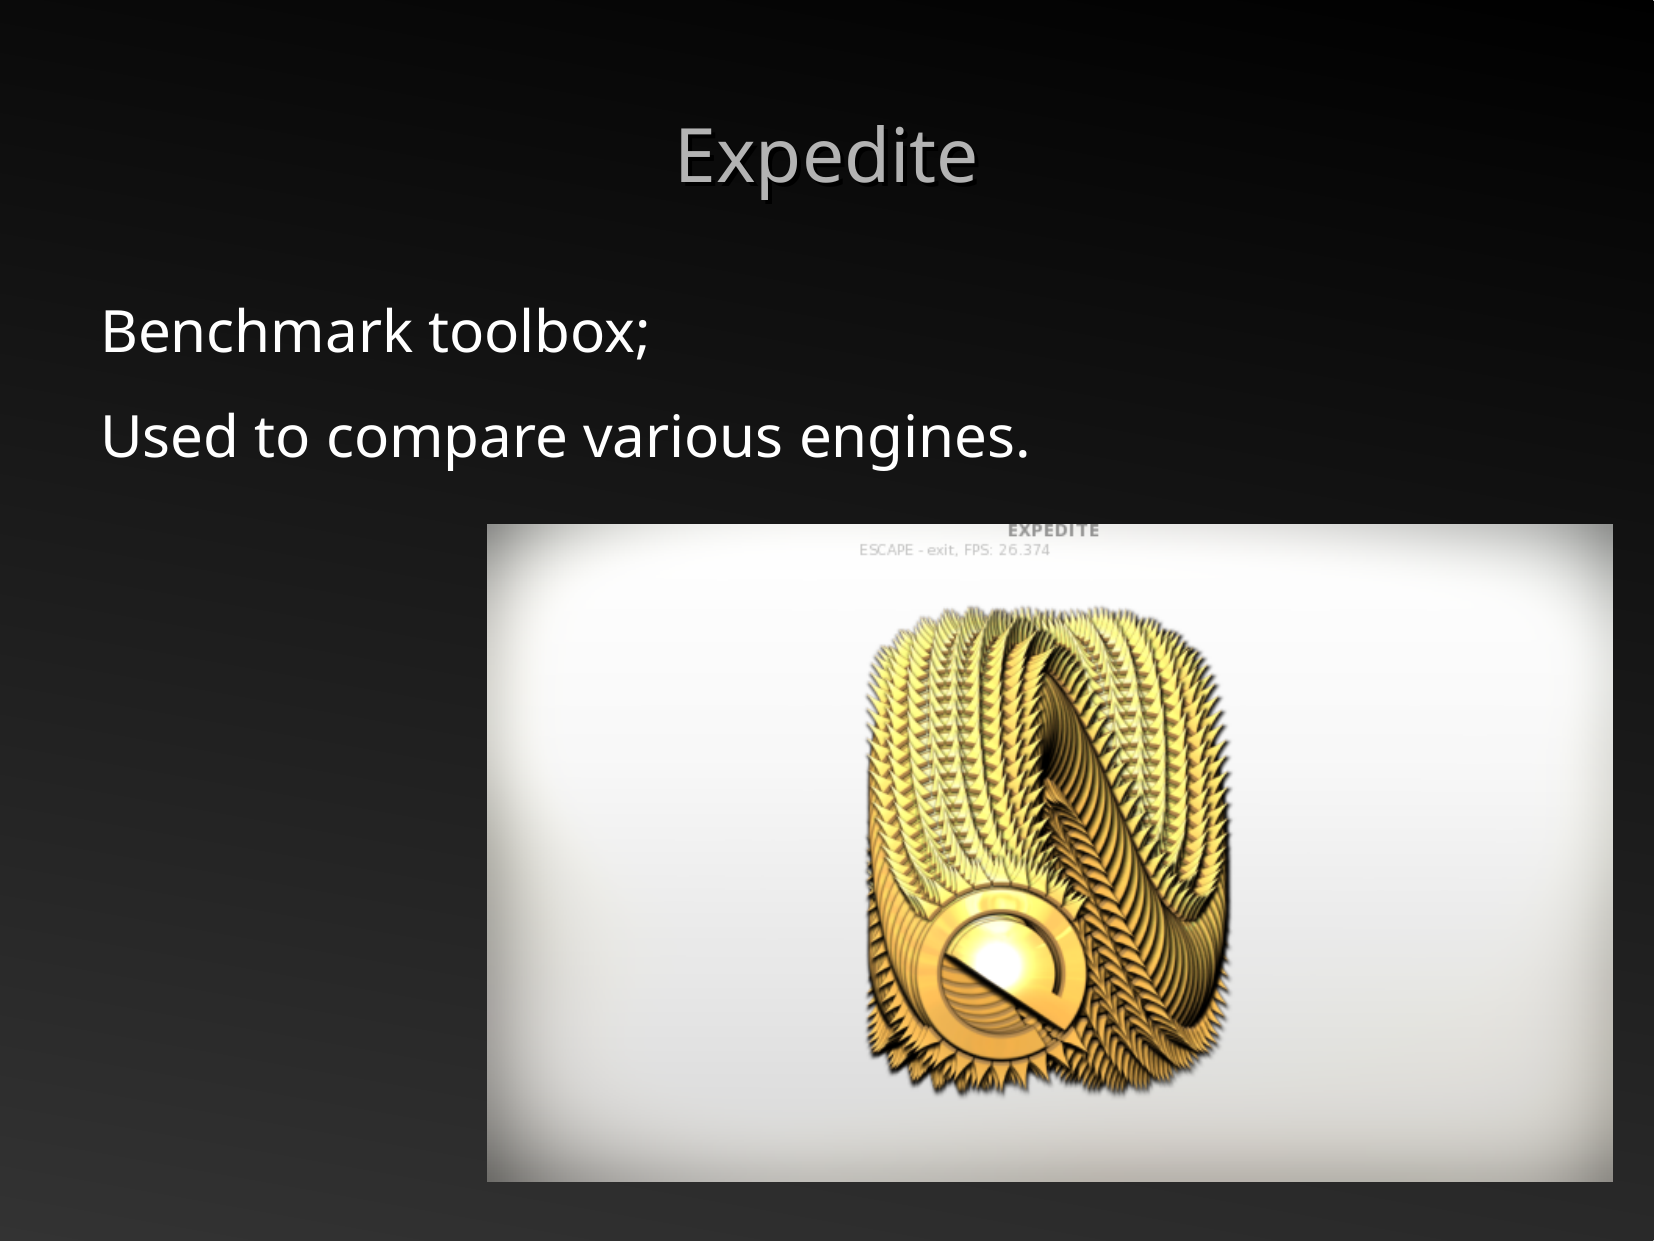

# Expedite
Benchmark toolbox;
Used to compare various engines.